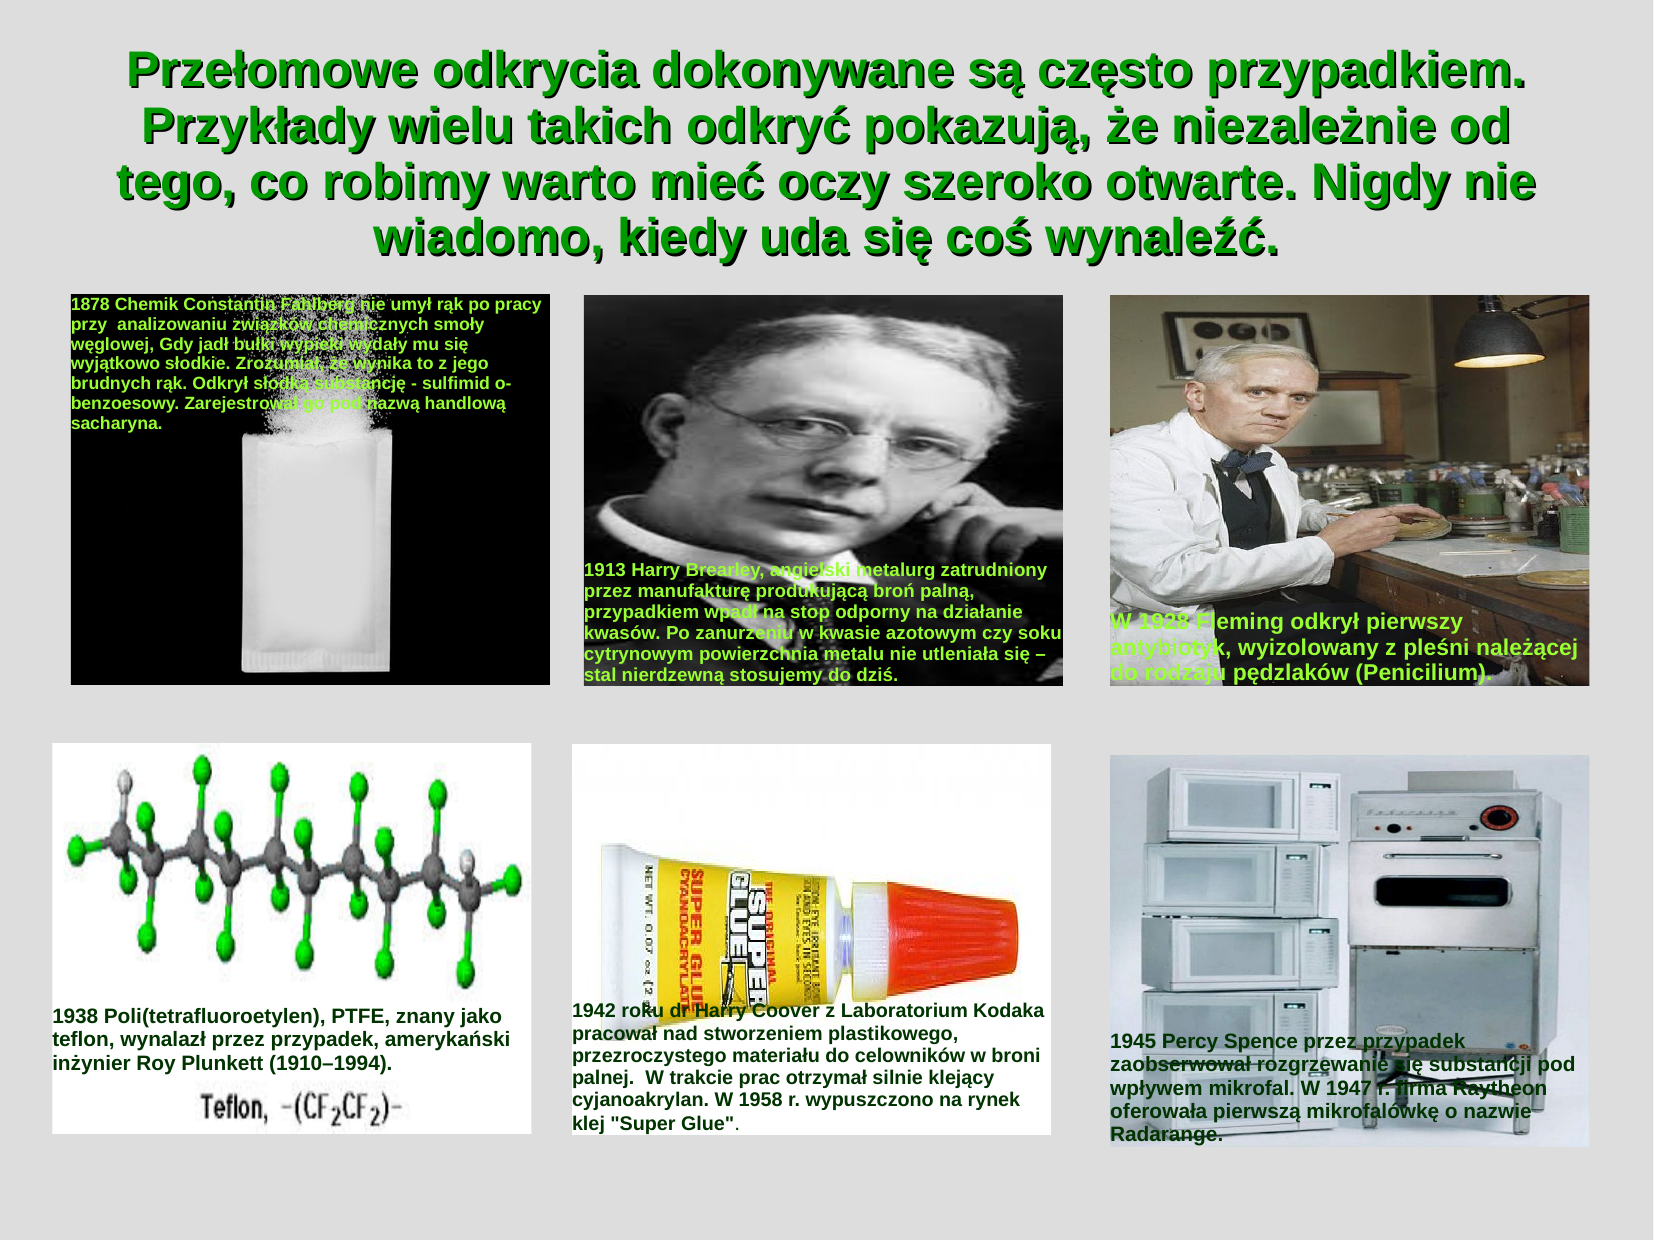

# Przełomowe odkrycia dokonywane są często przypadkiem. Przykłady wielu takich odkryć pokazują, że niezależnie od tego, co robimy warto mieć oczy szeroko otwarte. Nigdy nie wiadomo, kiedy uda się coś wynaleźć.
1878 Chemik Constantin Fahlberg nie umył rąk po pracy przy analizowaniu związków chemicznych smoły węglowej, Gdy jadł bułki wypieki wydały mu się wyjątkowo słodkie. Zrozumiał, że wynika to z jego brudnych rąk. Odkrył słodką substancję - sulfimid o-benzoesowy. Zarejestrował go pod nazwą handlową sacharyna.
1913 Harry Brearley, angielski metalurg zatrudniony przez manufakturę produkującą broń palną, przypadkiem wpadł na stop odporny na działanie kwasów. Po zanurzeniu w kwasie azotowym czy soku cytrynowym powierzchnia metalu nie utleniała się – stal nierdzewną stosujemy do dziś.
W 1928 Fleming odkrył pierwszy antybiotyk, wyizolowany z pleśni należącej do rodzaju pędzlaków (Penicilium).
1938 Poli(tetrafluoroetylen), PTFE, znany jako teflon, wynalazł przez przypadek, amerykański inżynier Roy Plunkett (1910–1994).
1942 roku dr Harry Coover z Laboratorium Kodaka pracował nad stworzeniem plastikowego, przezroczystego materiału do celowników w broni palnej. W trakcie prac otrzymał silnie klejący cyjanoakrylan. W 1958 r. wypuszczono na rynek klej "Super Glue".
1945 Percy Spence przez przypadek zaobserwował rozgrzewanie się substancji pod wpływem mikrofal. W 1947 r. firma Raytheon oferowała pierwszą mikrofalówkę o nazwie Radarange.